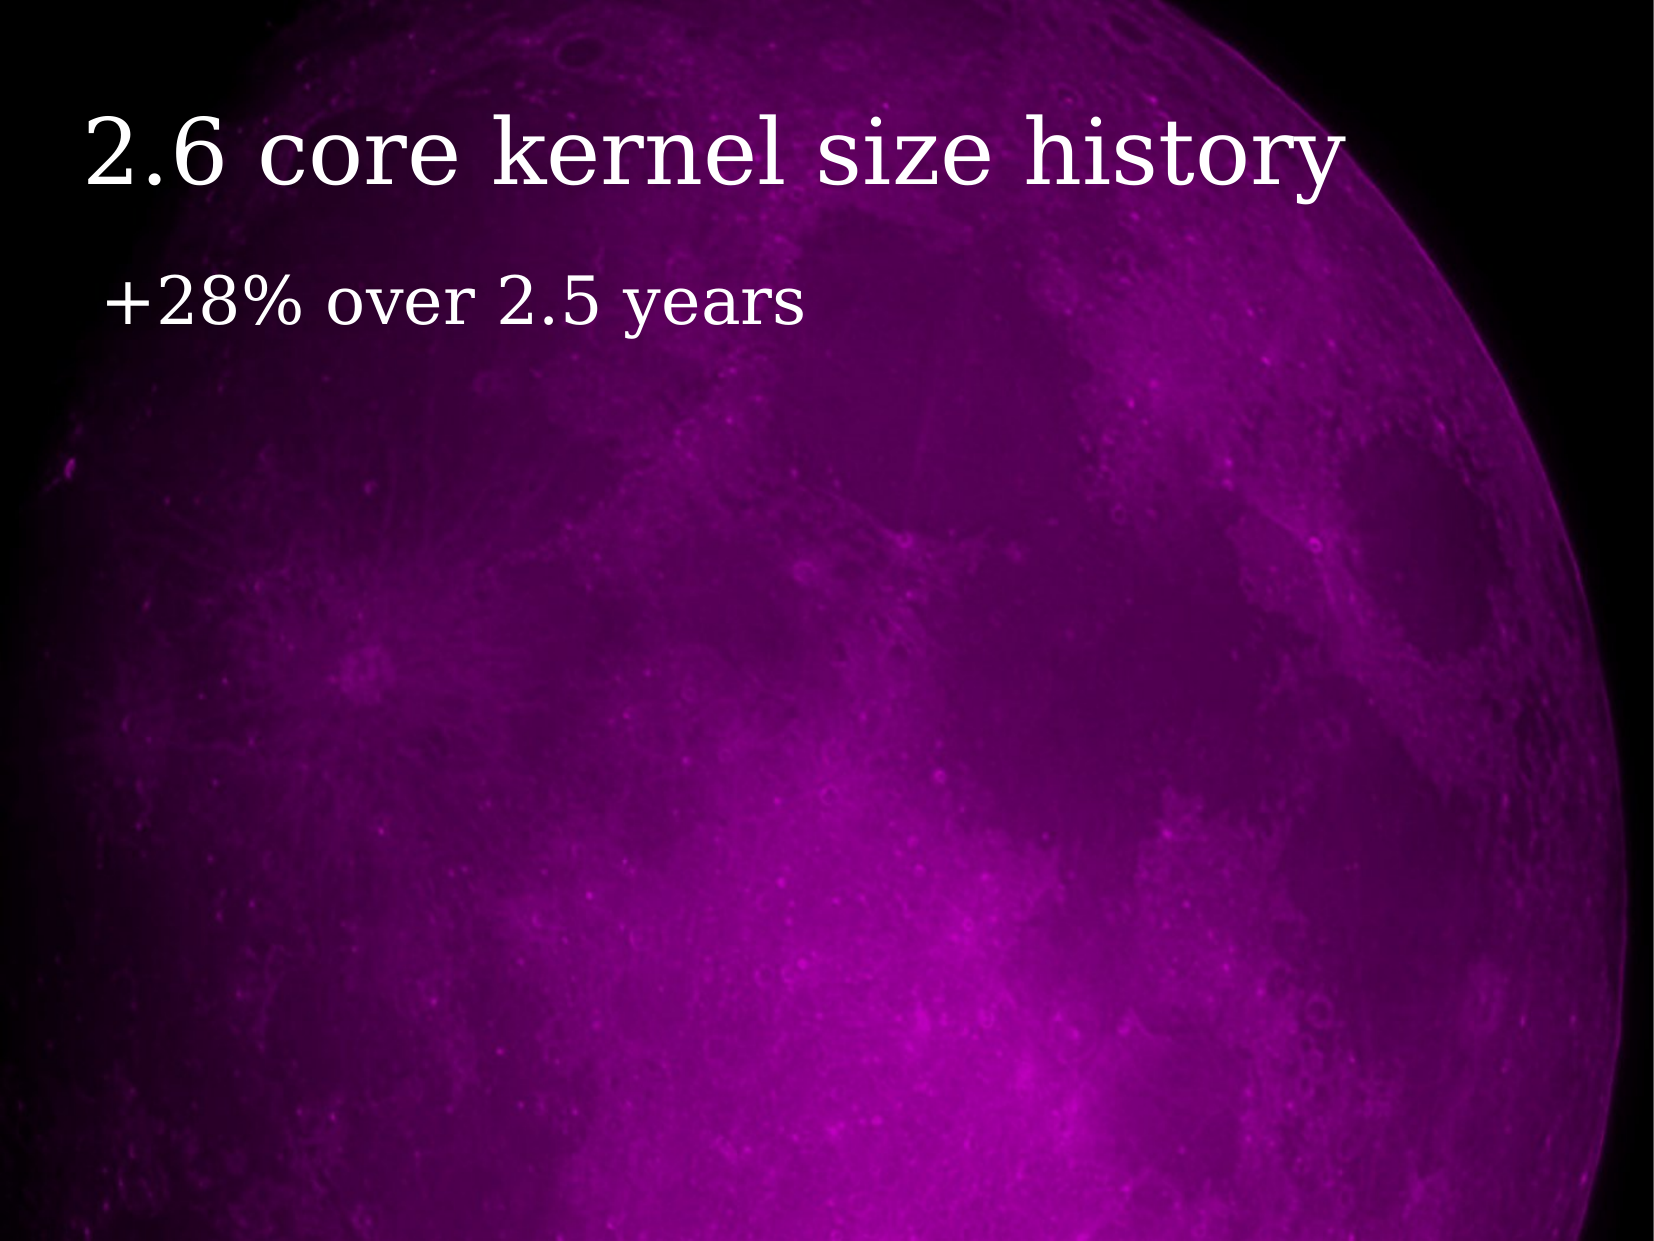

# 2.6 core kernel size history
+28% over 2.5 years